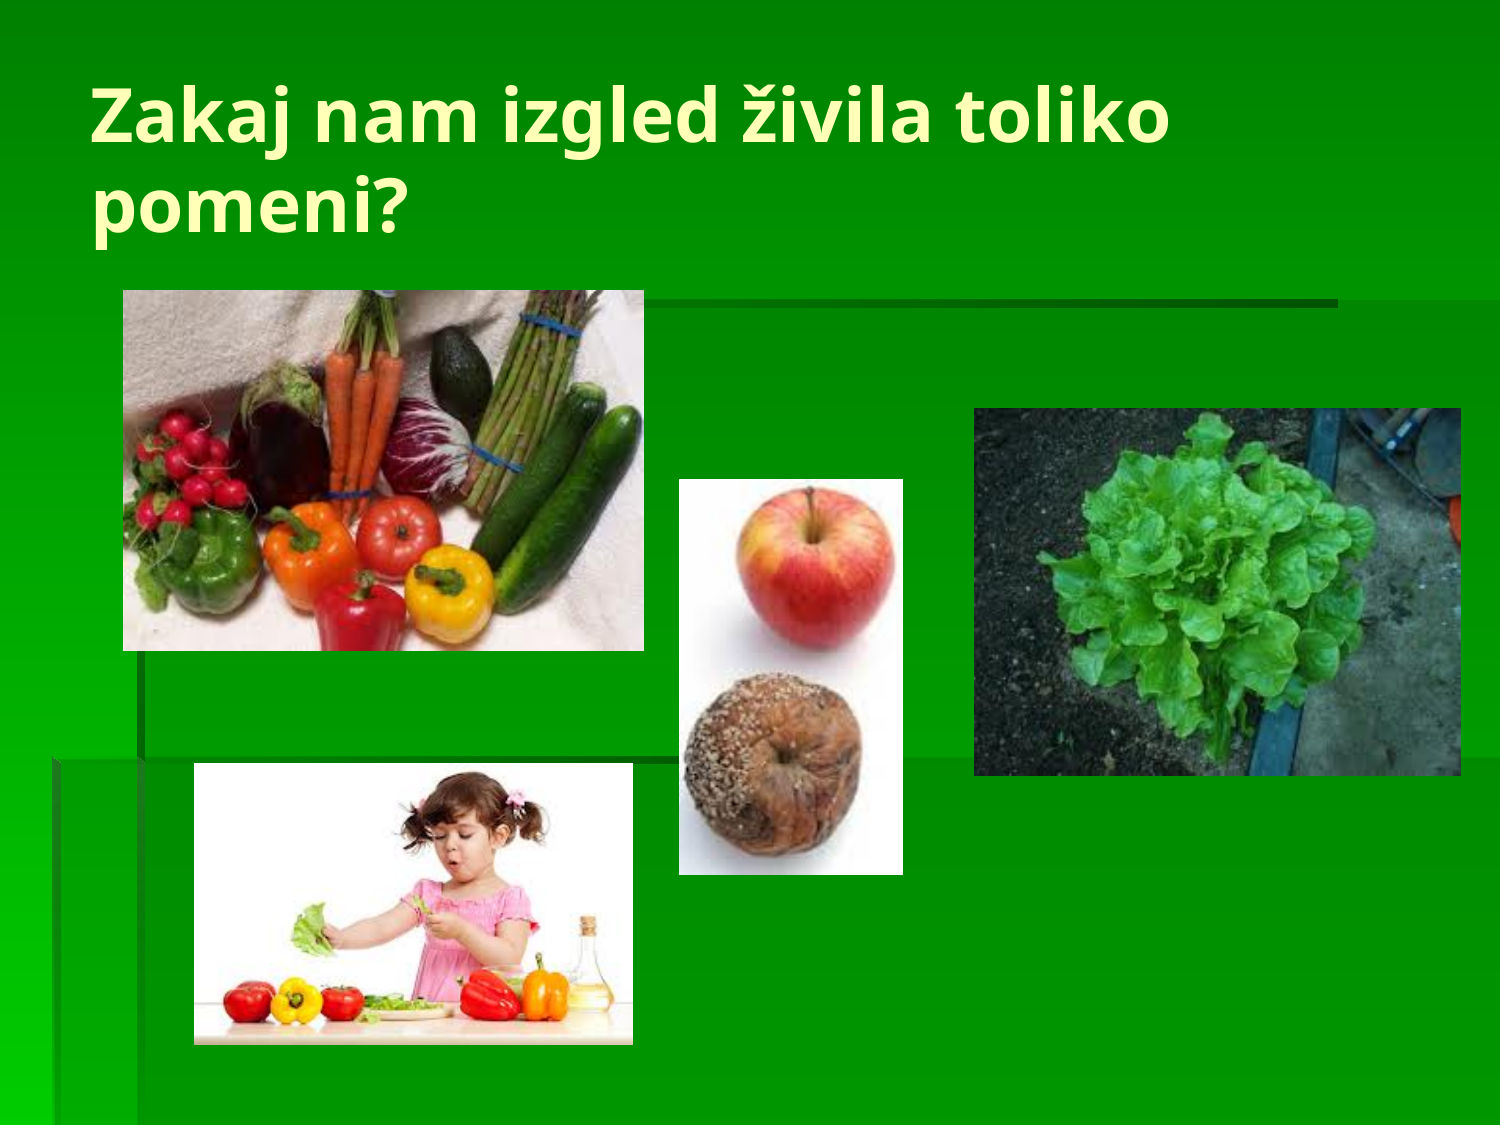

# Zakaj nam izgled živila toliko pomeni?